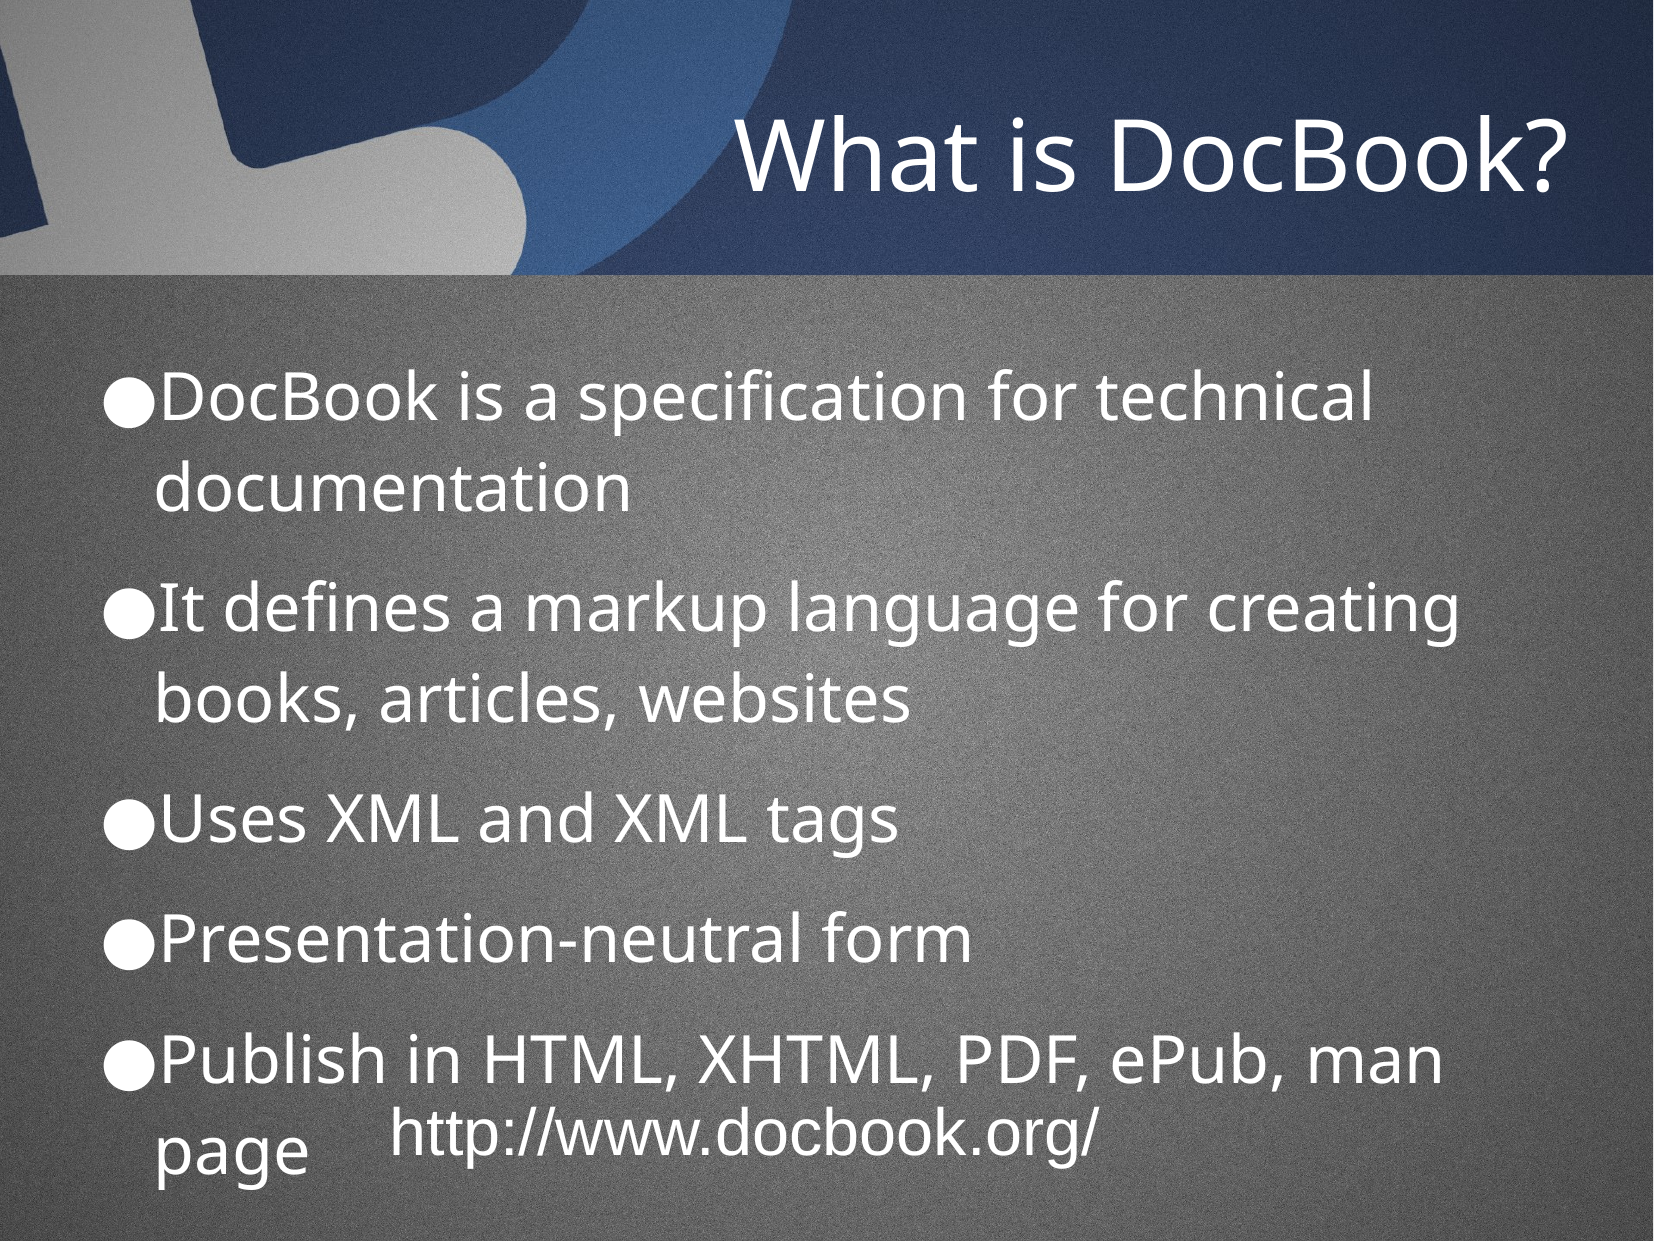

# What is DocBook?
DocBook is a specification for technical documentation
It defines a markup language for creating books, articles, websites
Uses XML and XML tags
Presentation-neutral form
Publish in HTML, XHTML, PDF, ePub, man page
http://www.docbook.org/